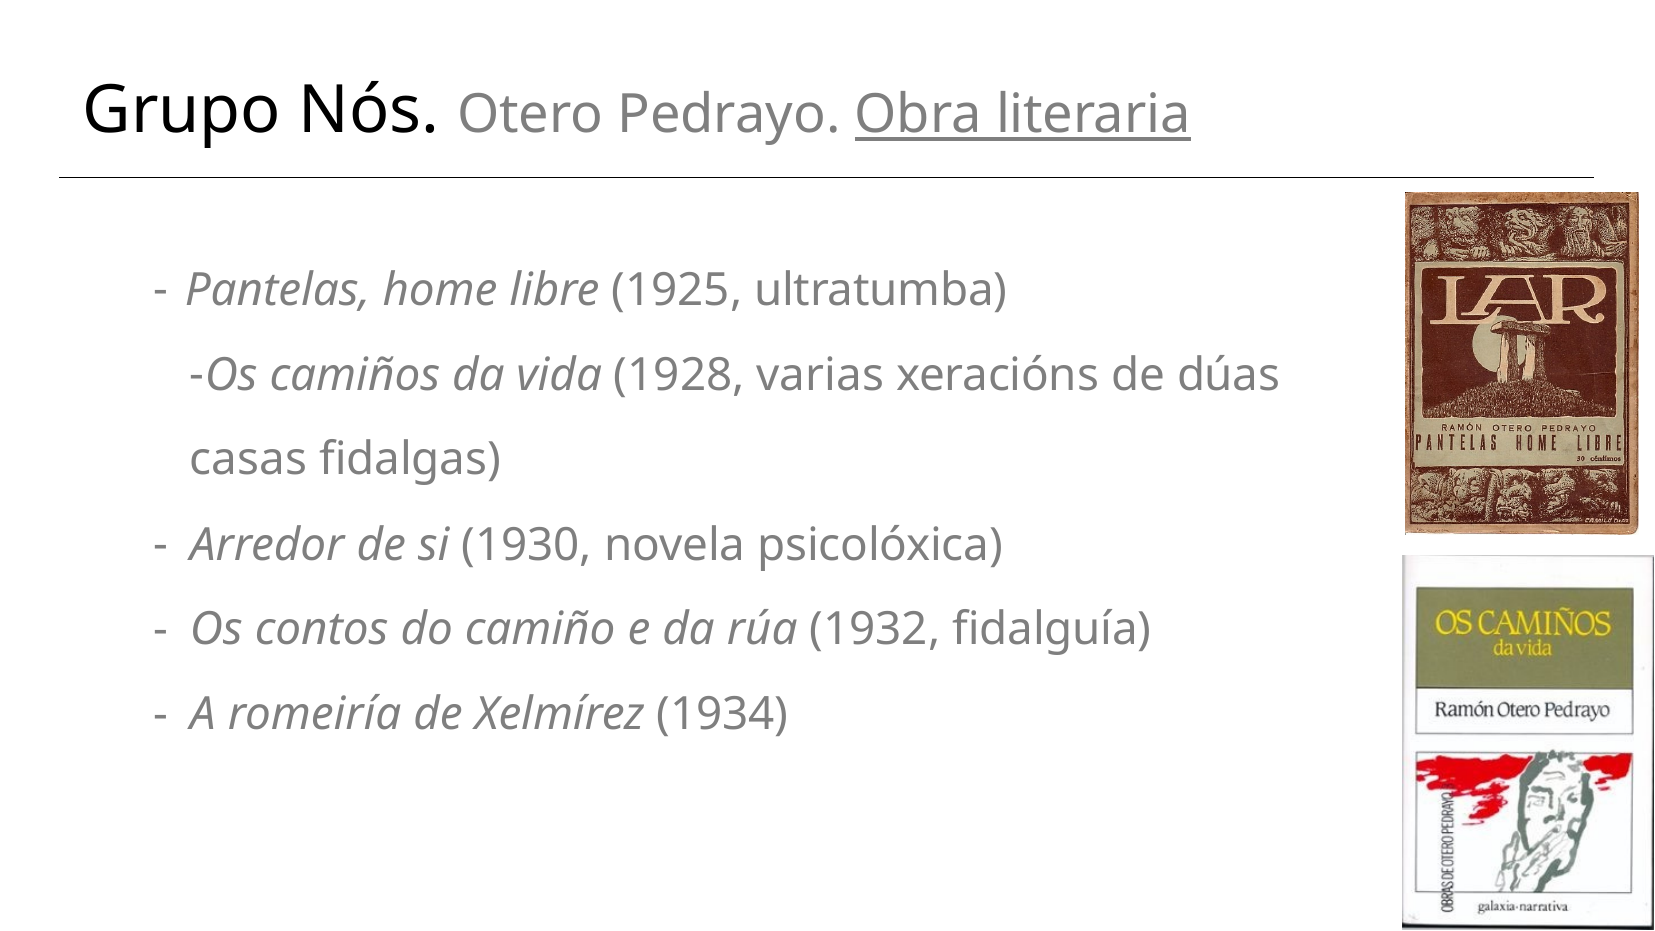

# Grupo Nós. Otero Pedrayo. Obra literaria
Pantelas, home libre (1925, ultratumba)
Os camiños da vida (1928, varias xeracións de dúas casas fidalgas)
Arredor de si (1930, novela psicolóxica)
Os contos do camiño e da rúa (1932, fidalguía)
A romeiría de Xelmírez (1934)